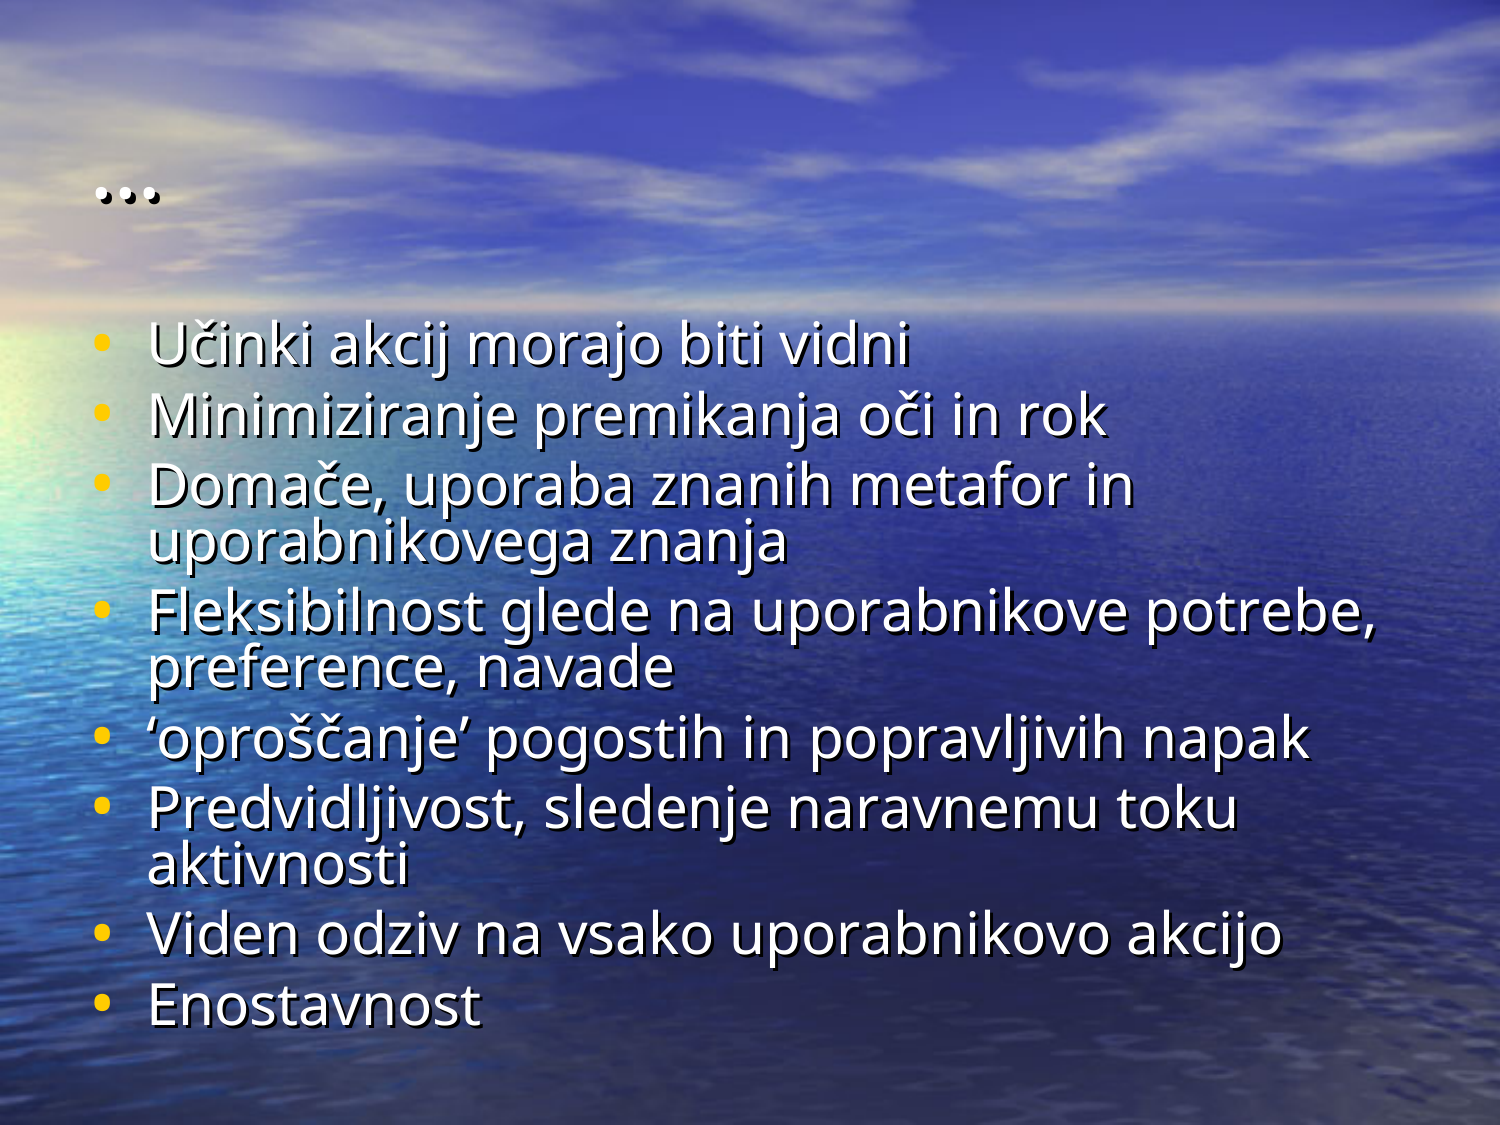

# …
Učinki akcij morajo biti vidni
Minimiziranje premikanja oči in rok
Domače, uporaba znanih metafor in uporabnikovega znanja
Fleksibilnost glede na uporabnikove potrebe, preference, navade
‘oproščanje’ pogostih in popravljivih napak
Predvidljivost, sledenje naravnemu toku aktivnosti
Viden odziv na vsako uporabnikovo akcijo
Enostavnost